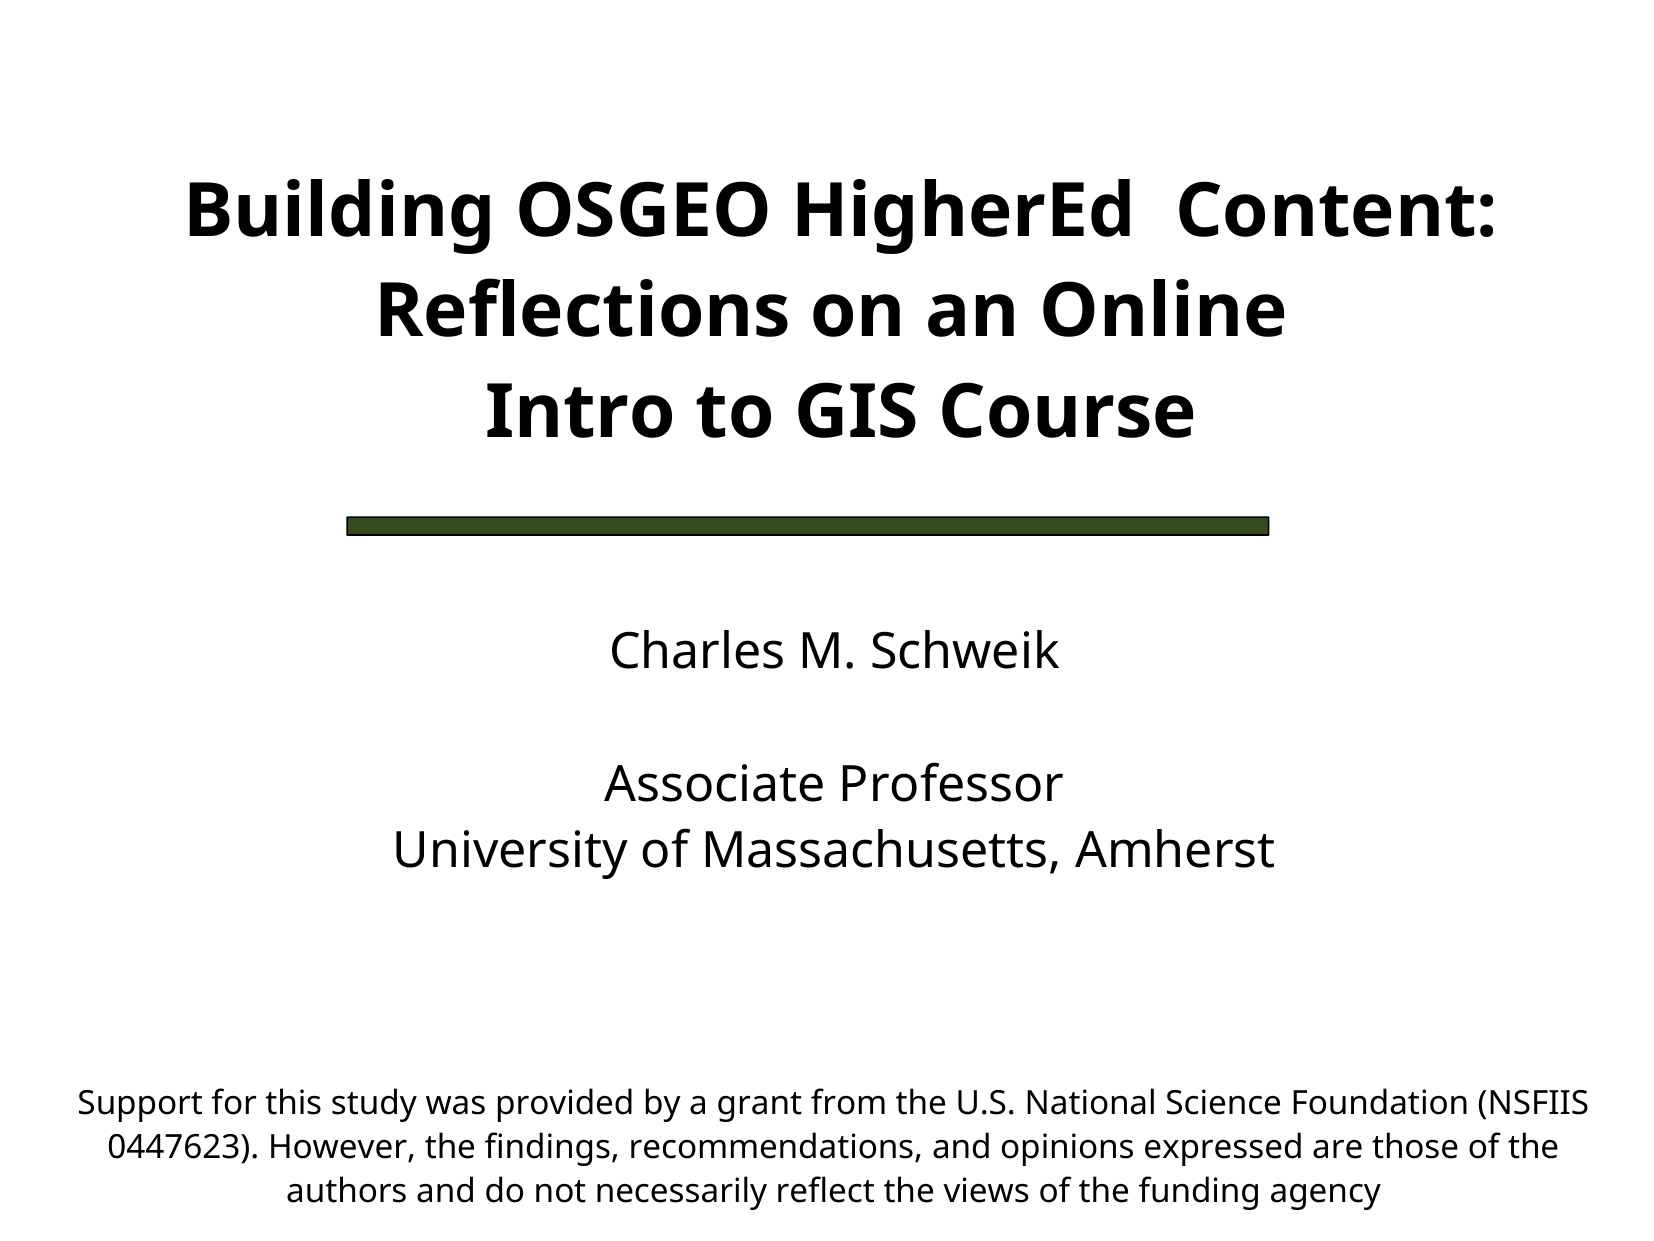

# Building OSGEO HigherEd Content: Reflections on an Online Intro to GIS Course
Charles M. Schweik
Associate Professor
University of Massachusetts, Amherst
Support for this study was provided by a grant from the U.S. National Science Foundation (NSFIIS 0447623). However, the findings, recommendations, and opinions expressed are those of the authors and do not necessarily reflect the views of the funding agency